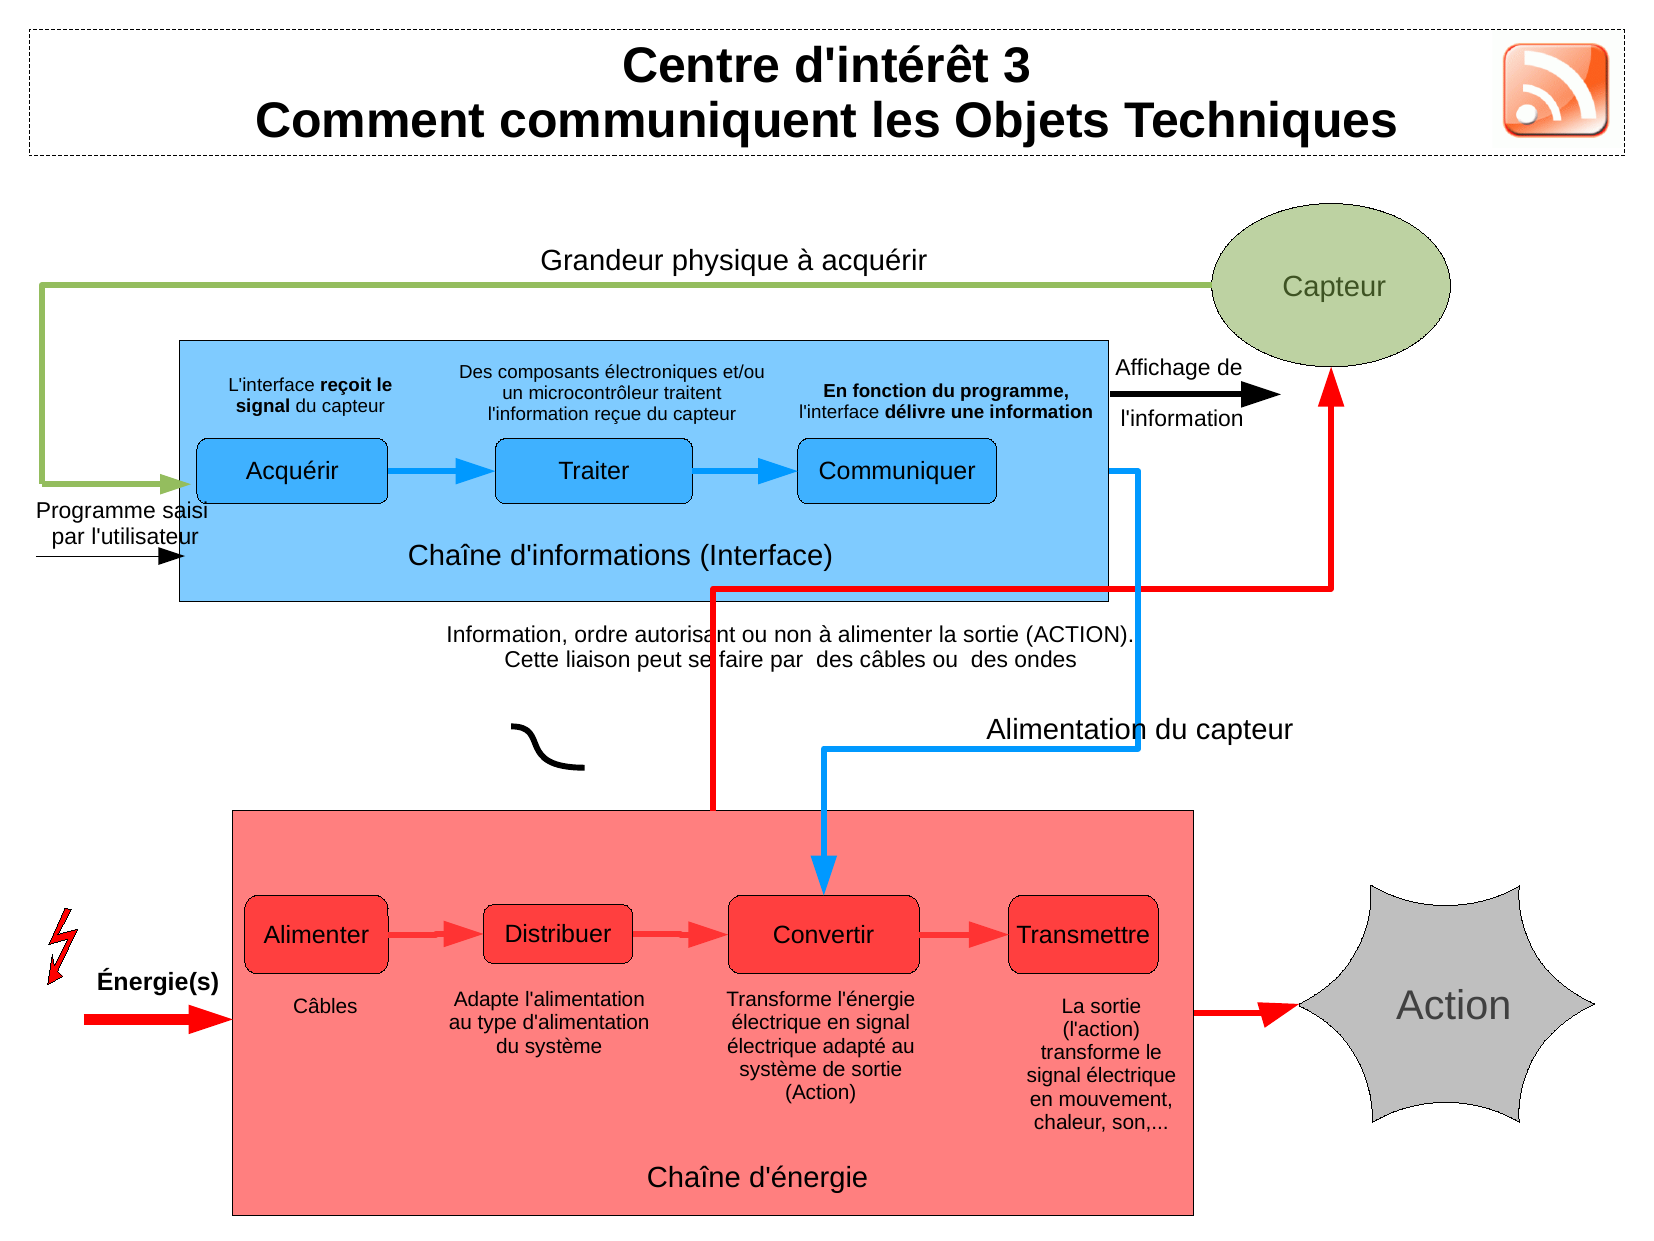

Centre d'intérêt 3
Comment communiquent les Objets Techniques
Capteur
Grandeur physique à acquérir
Affichage de
 l'information
Des composants électroniques et/ou un microcontrôleur traitent l'information reçue du capteur
L'interface reçoit le signal du capteur
En fonction du programme, l'interface délivre une information
Acquérir
Traiter
Communiquer
Programme saisi
par l'utilisateur
Chaîne d'informations (Interface)
Information, ordre autorisant ou non à alimenter la sortie (ACTION). Cette liaison peut se faire par des câbles ou des ondes
Alimentation du capteur
Alimenter
Convertir
Transmettre
Distribuer
Énergie(s)
Action
Adapte l'alimentation au type d'alimentation du système
Transforme l'énergie électrique en signal électrique adapté au système de sortie (Action)
Câbles
La sortie (l'action) transforme le signal électrique en mouvement, chaleur, son,...
Chaîne d'énergie